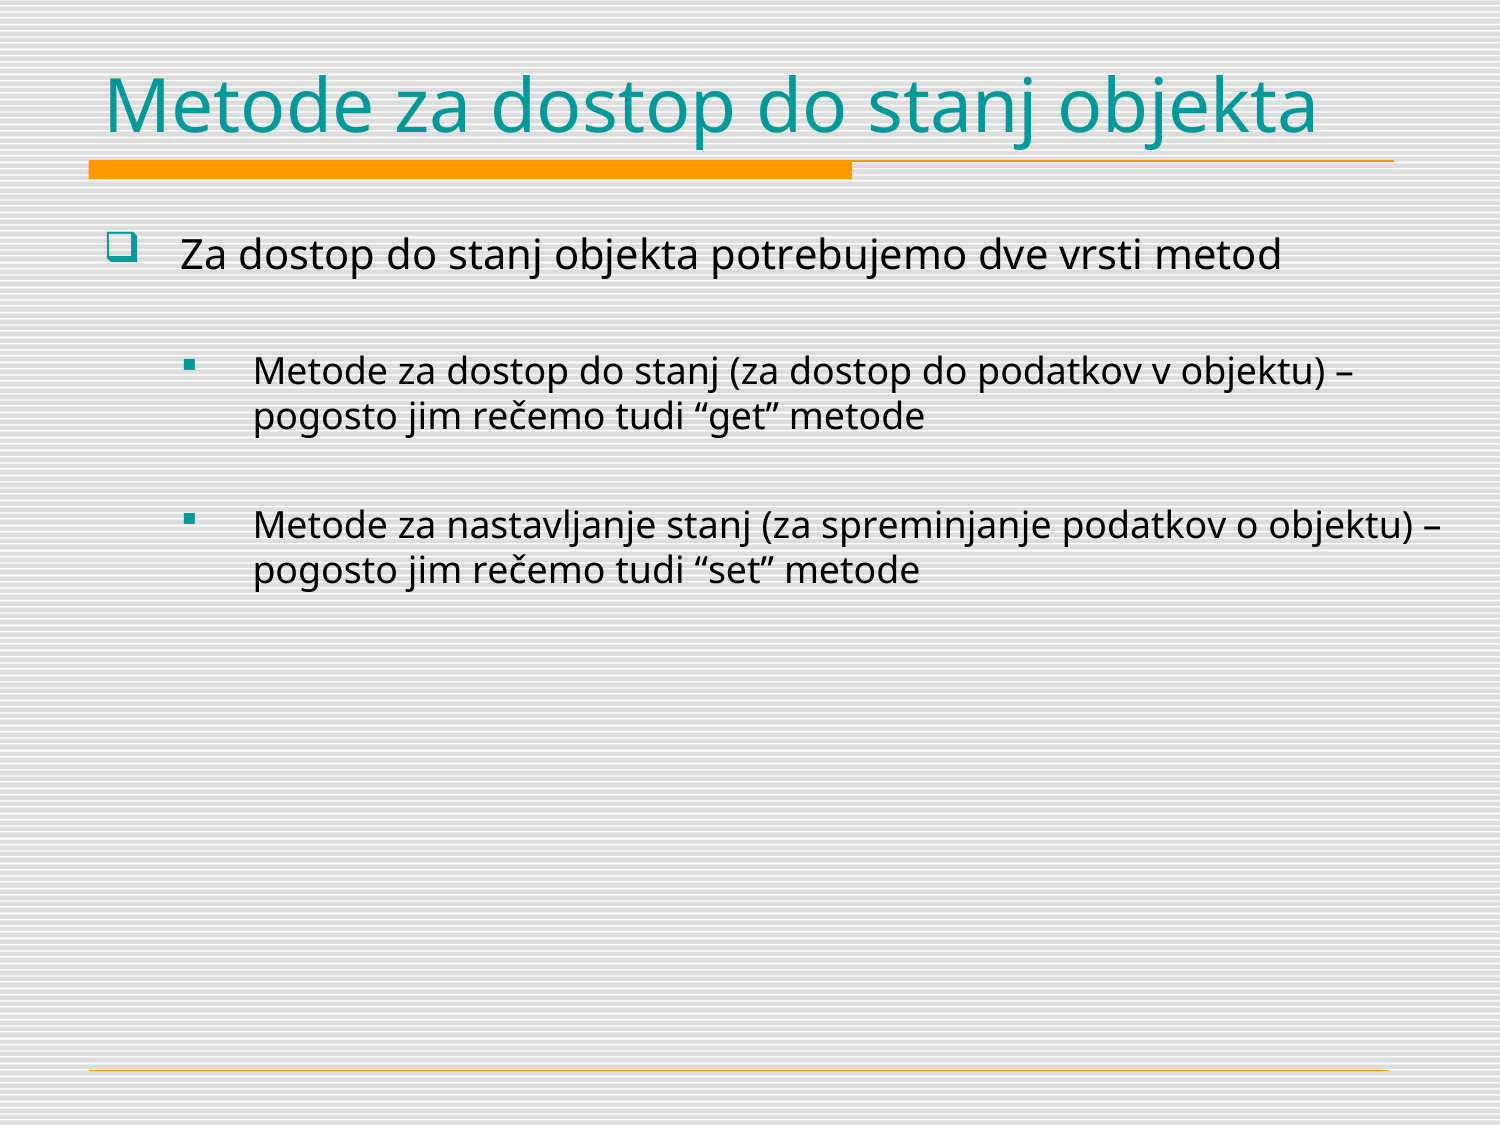

# Metode za dostop do stanj objekta
Za dostop do stanj objekta potrebujemo dve vrsti metod
Metode za dostop do stanj (za dostop do podatkov v objektu) – pogosto jim rečemo tudi “get” metode
Metode za nastavljanje stanj (za spreminjanje podatkov o objektu) – pogosto jim rečemo tudi “set” metode